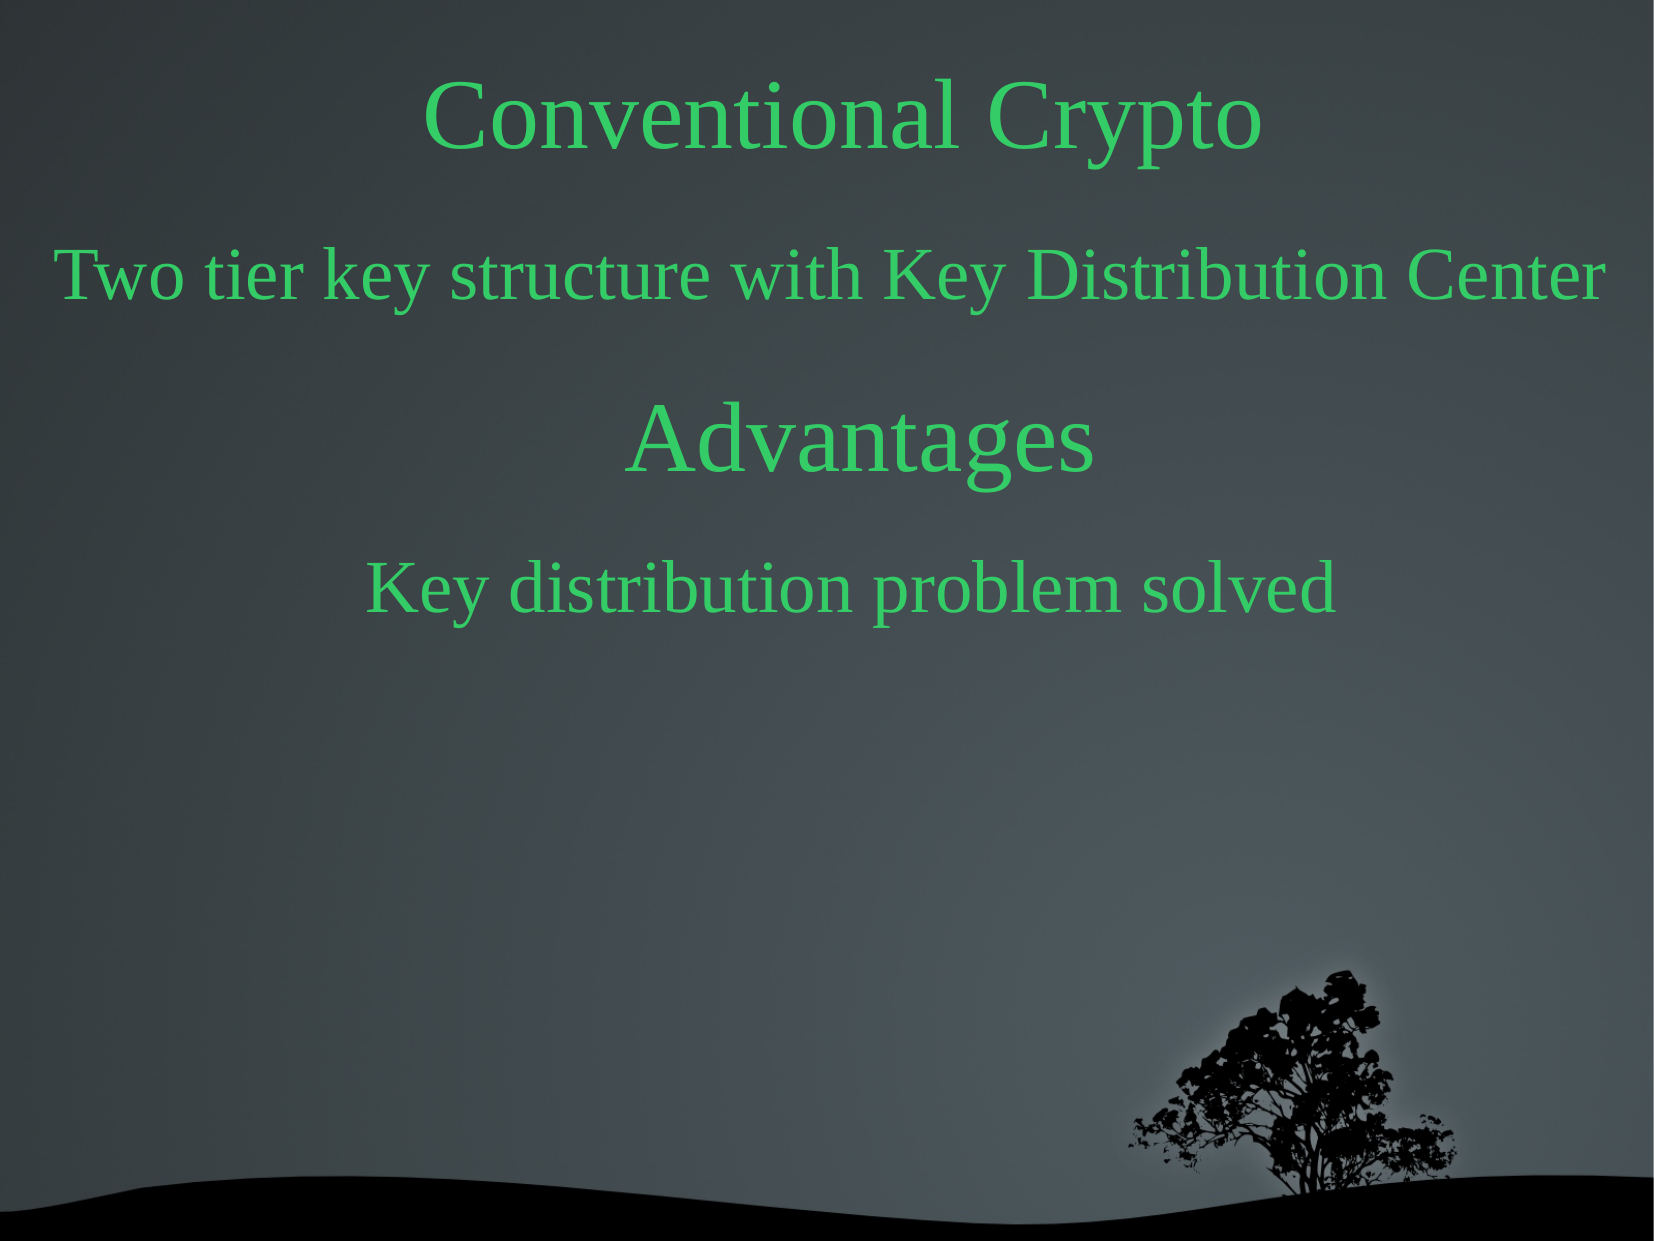

Conventional Crypto
Two tier key structure with Key Distribution Center
Advantages
Key distribution problem solved